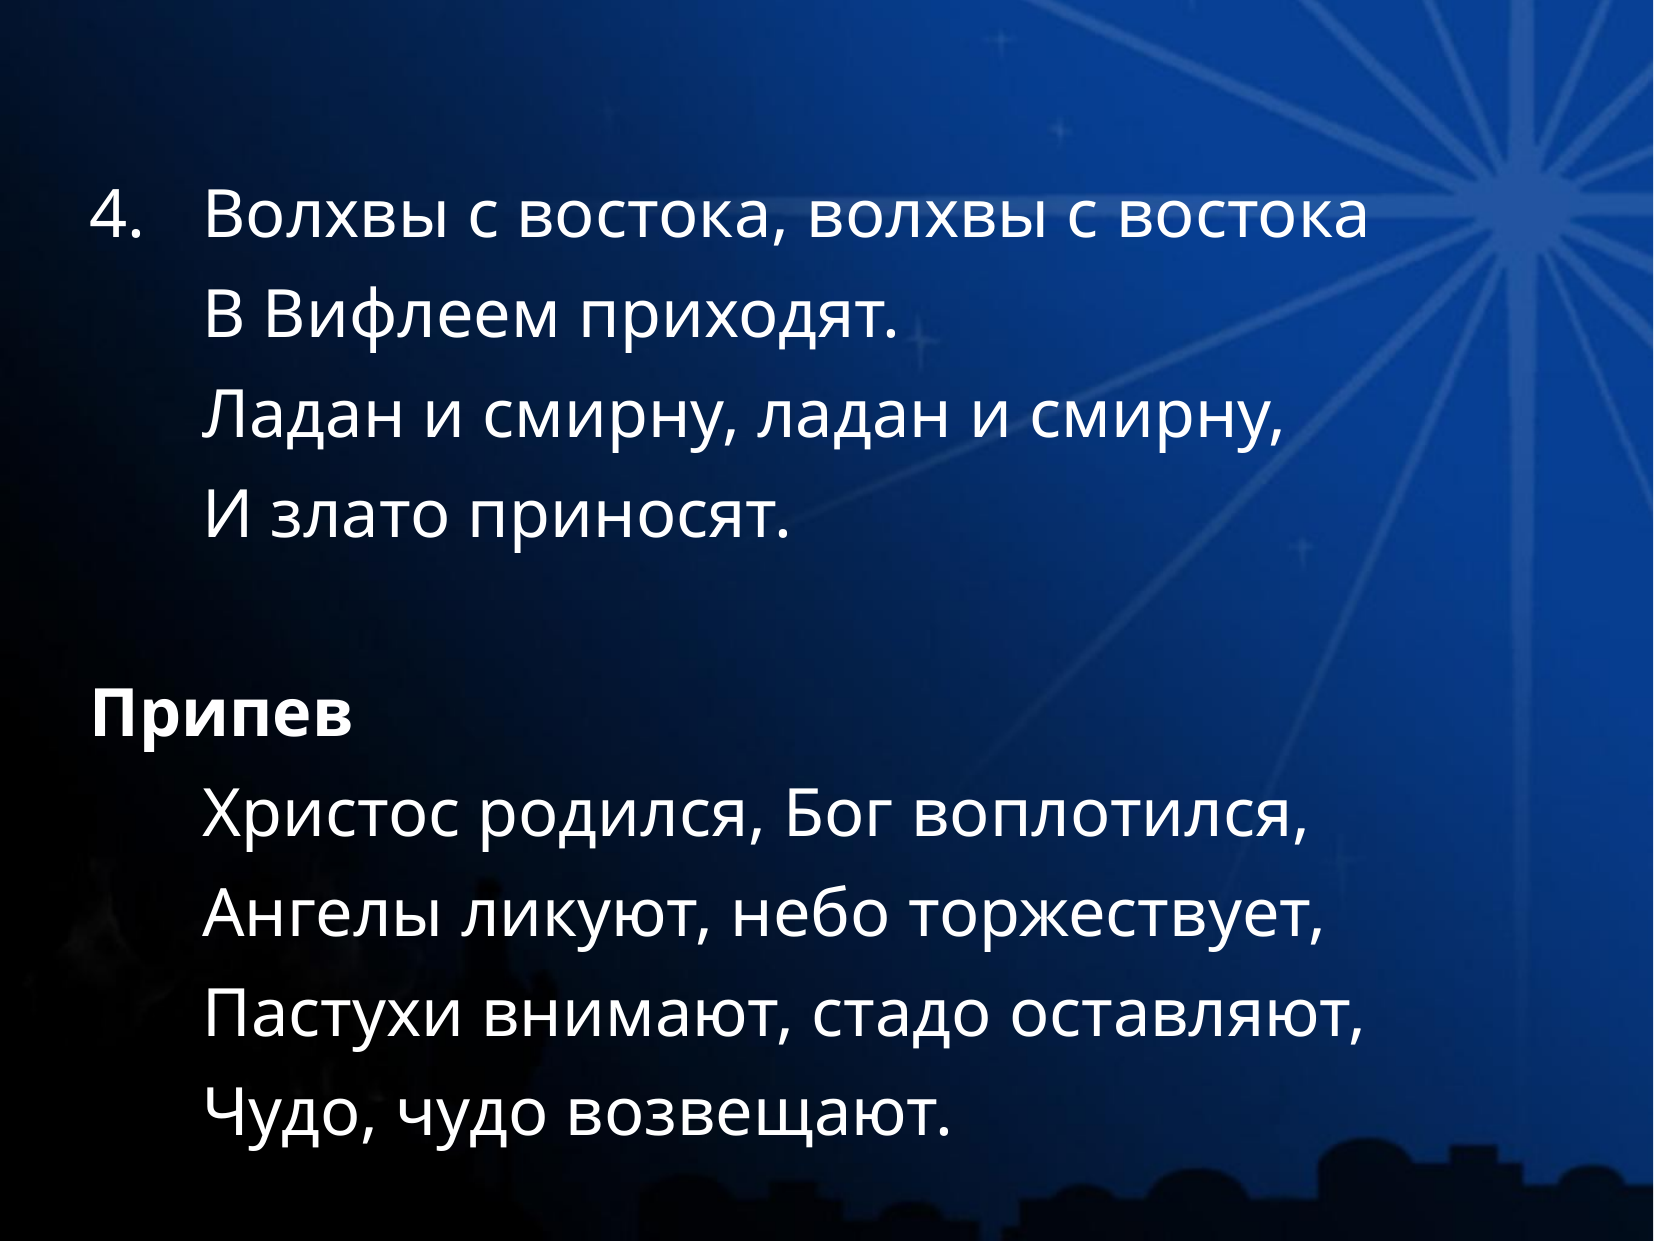

4.	Волхвы с востока, волхвы с востока
	В Вифлеем приходят.
	Ладан и смирну, ладан и смирну,
	И злато приносят.
Припев
	Христос родился, Бог воплотился,
	Ангелы ликуют, небо торжествует,
	Пастухи внимают, стадо оставляют,
	Чудо, чудо возвещают.